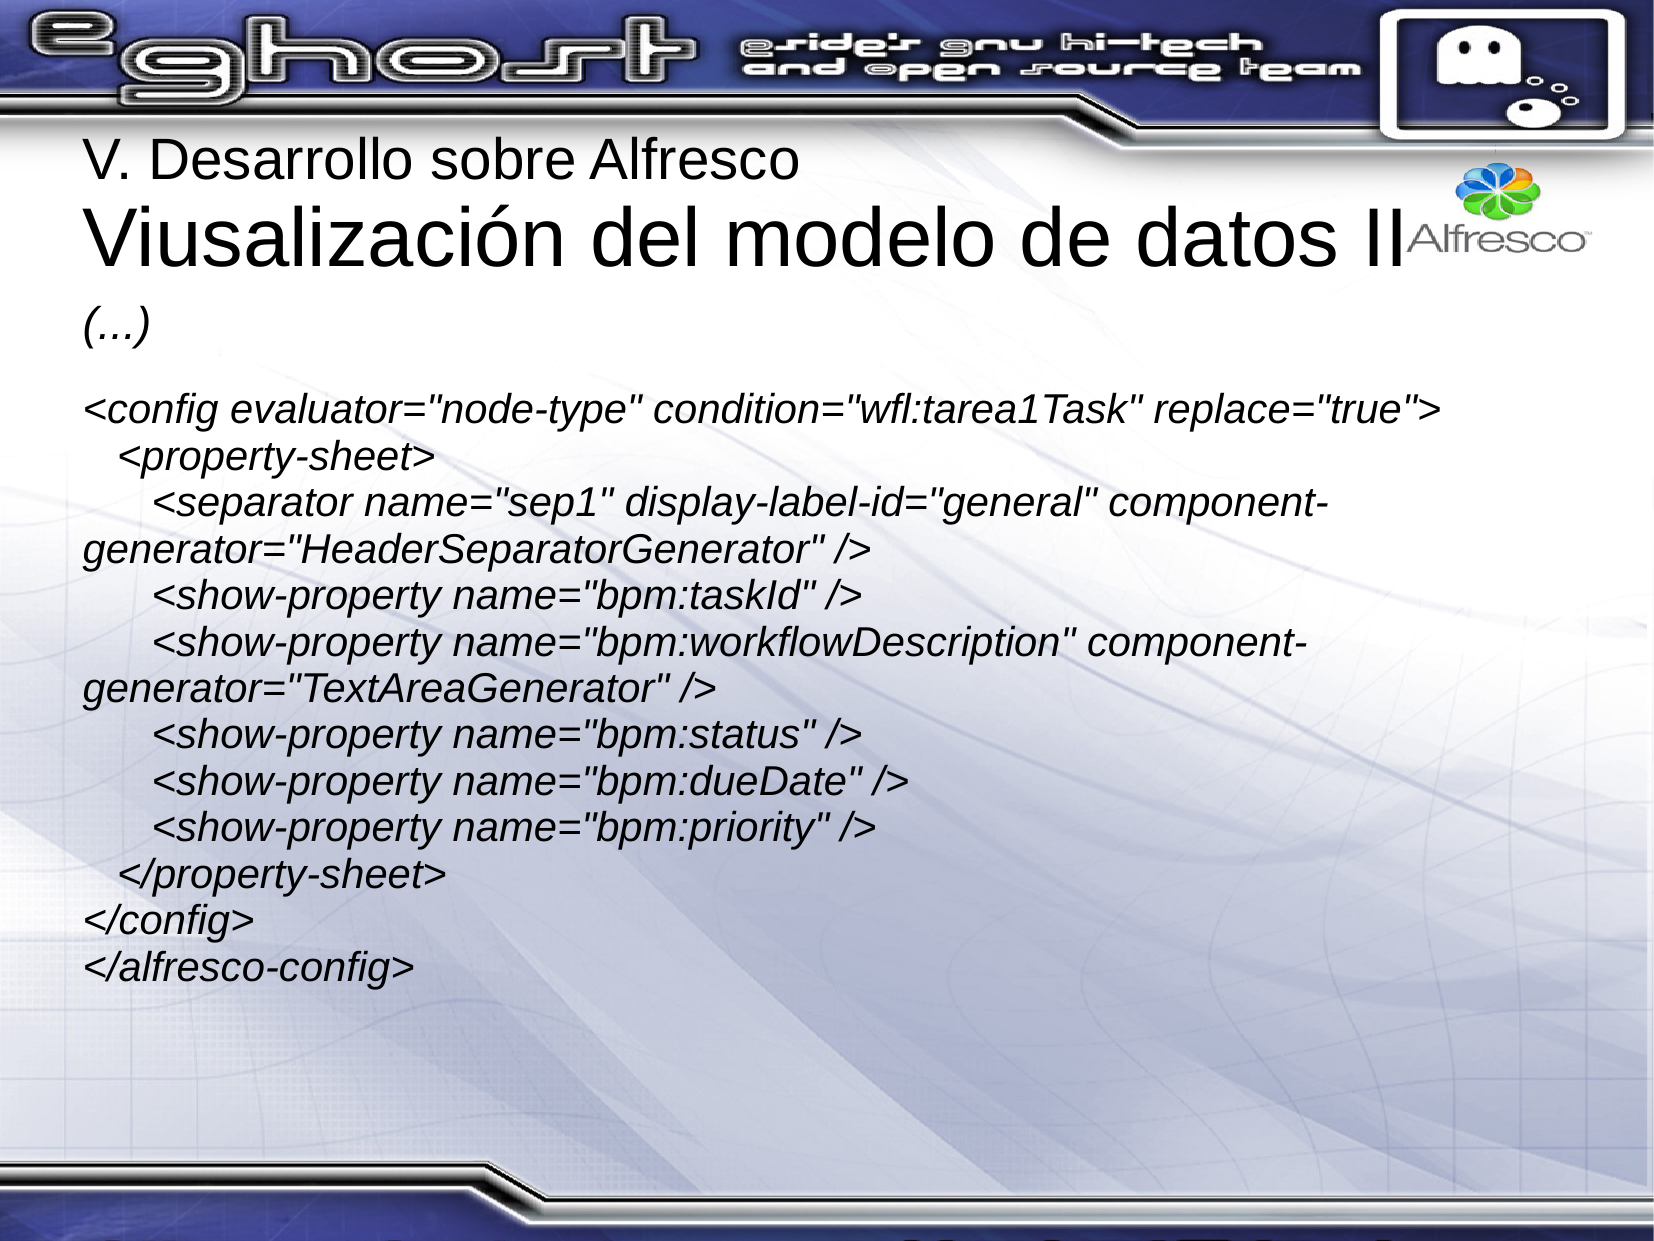

# V. Desarrollo sobre Alfresco Viusalización del modelo de datos II
(...)
<config evaluator="node-type" condition="wfl:tarea1Task" replace="true">
 <property-sheet>
 <separator name="sep1" display-label-id="general" component-generator="HeaderSeparatorGenerator" />
 <show-property name="bpm:taskId" />
 <show-property name="bpm:workflowDescription" component-generator="TextAreaGenerator" />
 <show-property name="bpm:status" />
 <show-property name="bpm:dueDate" />
 <show-property name="bpm:priority" />
 </property-sheet>
</config>
</alfresco-config>